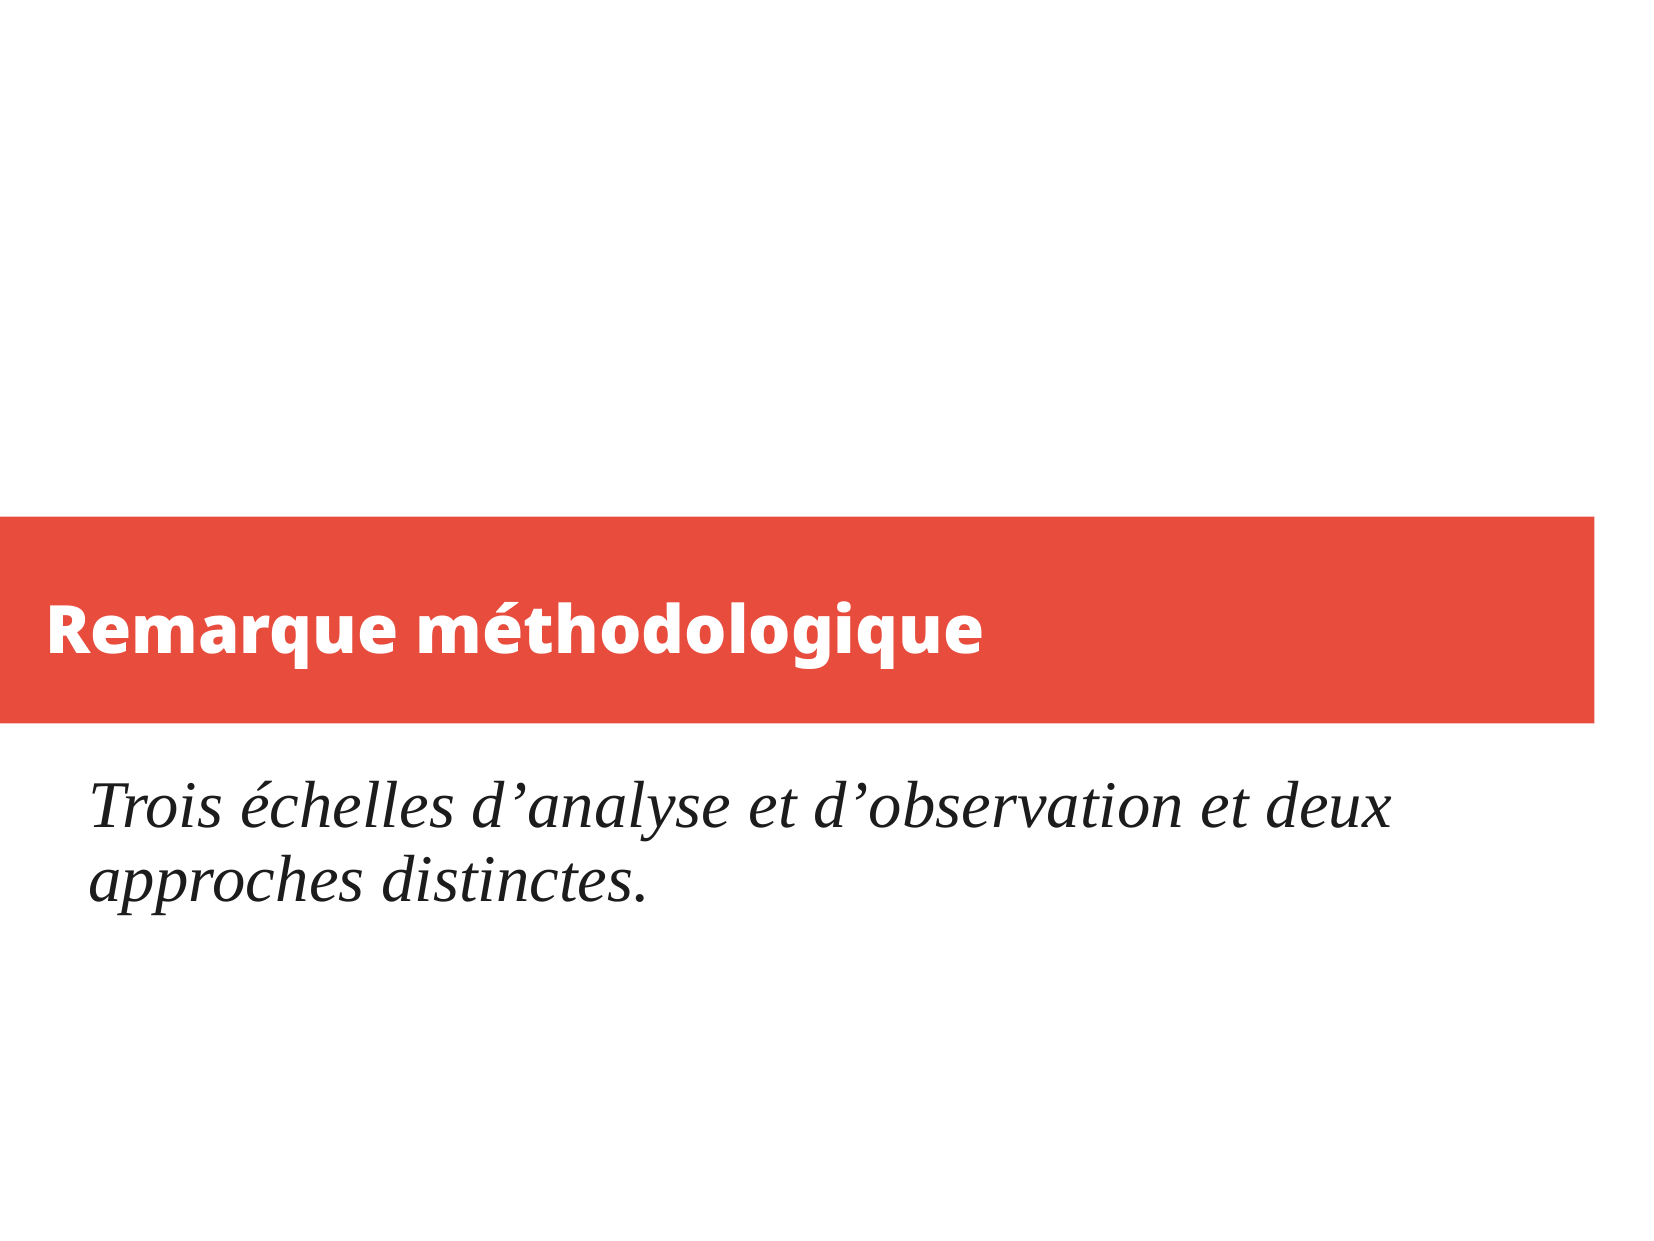

# Remarque méthodologique
Trois échelles d’analyse et d’observation et deux approches distinctes.